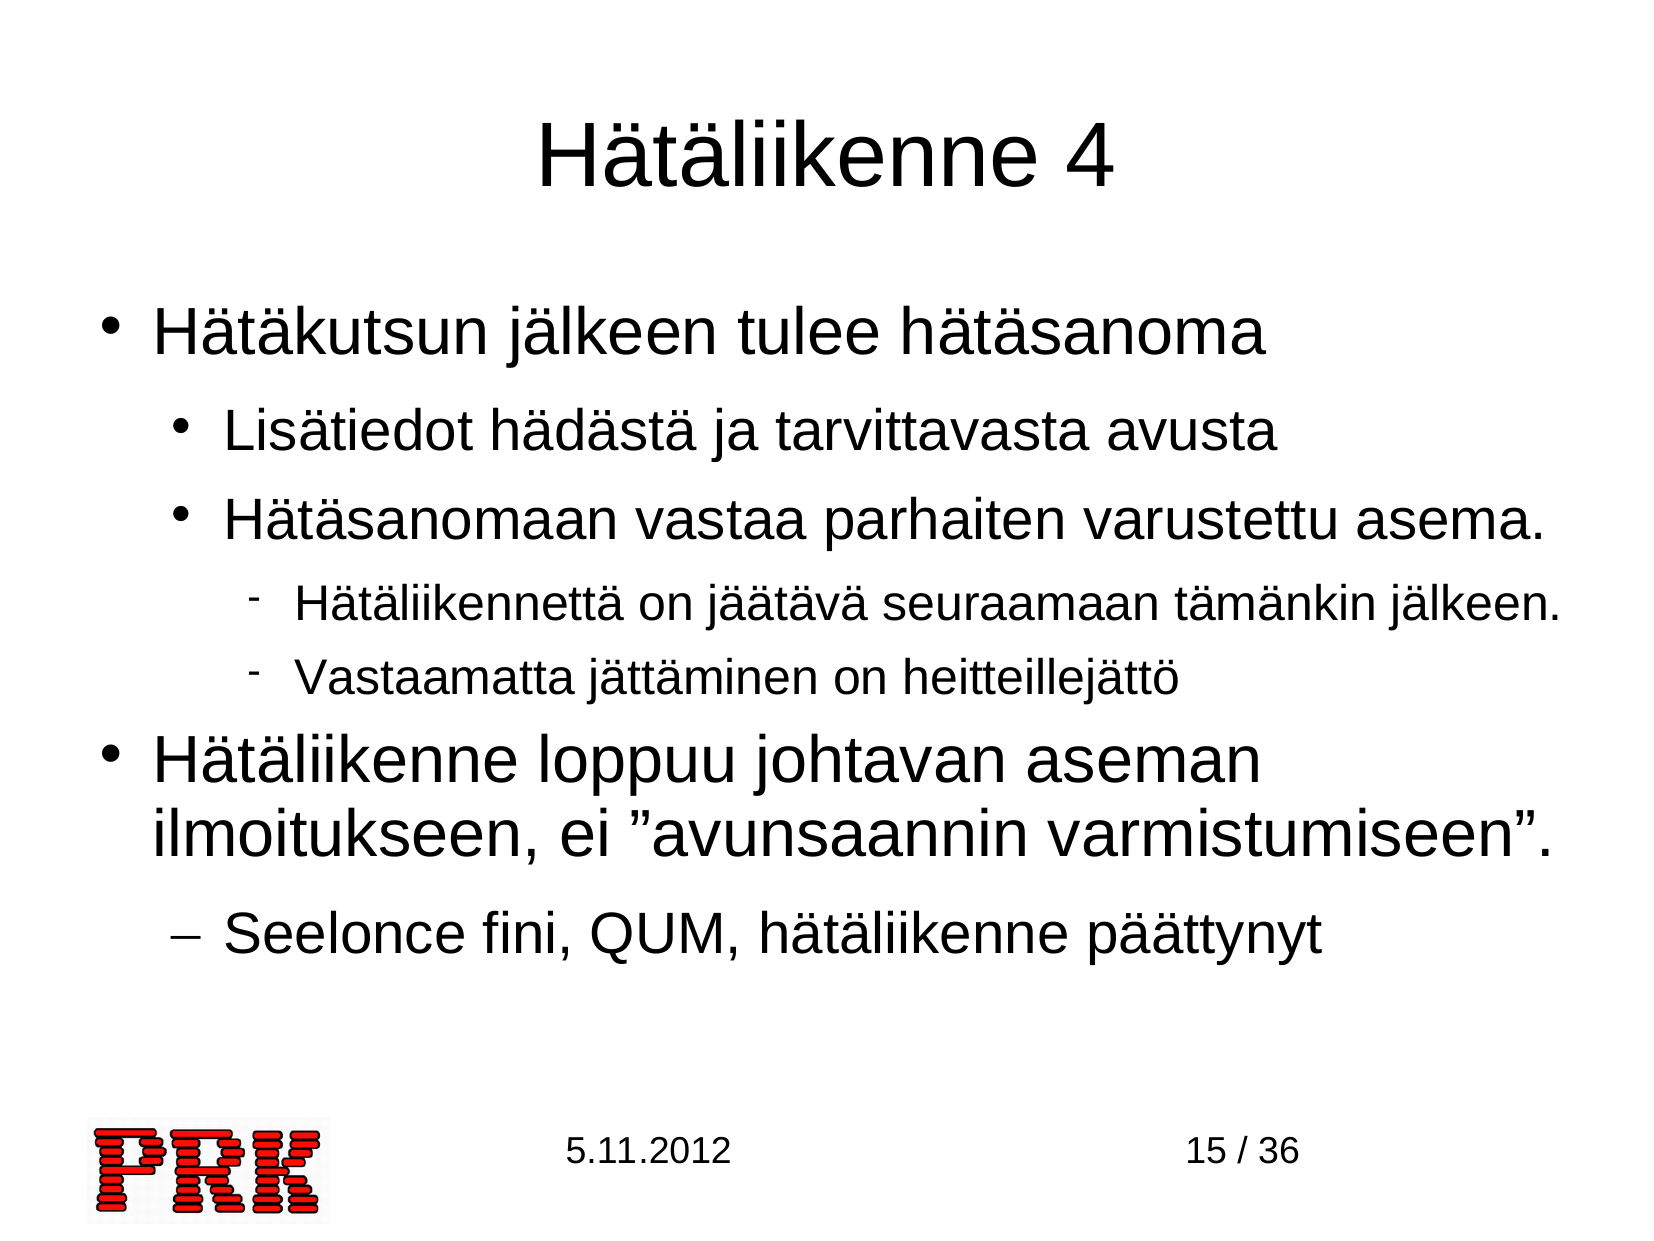

# Hätäliikenne 4
Hätäkutsun jälkeen tulee hätäsanoma
Lisätiedot hädästä ja tarvittavasta avusta
Hätäsanomaan vastaa parhaiten varustettu asema.
Hätäliikennettä on jäätävä seuraamaan tämänkin jälkeen.
Vastaamatta jättäminen on heitteillejättö
Hätäliikenne loppuu johtavan aseman ilmoitukseen, ei ”avunsaannin varmistumiseen”.
Seelonce fini, QUM, hätäliikenne päättynyt
15